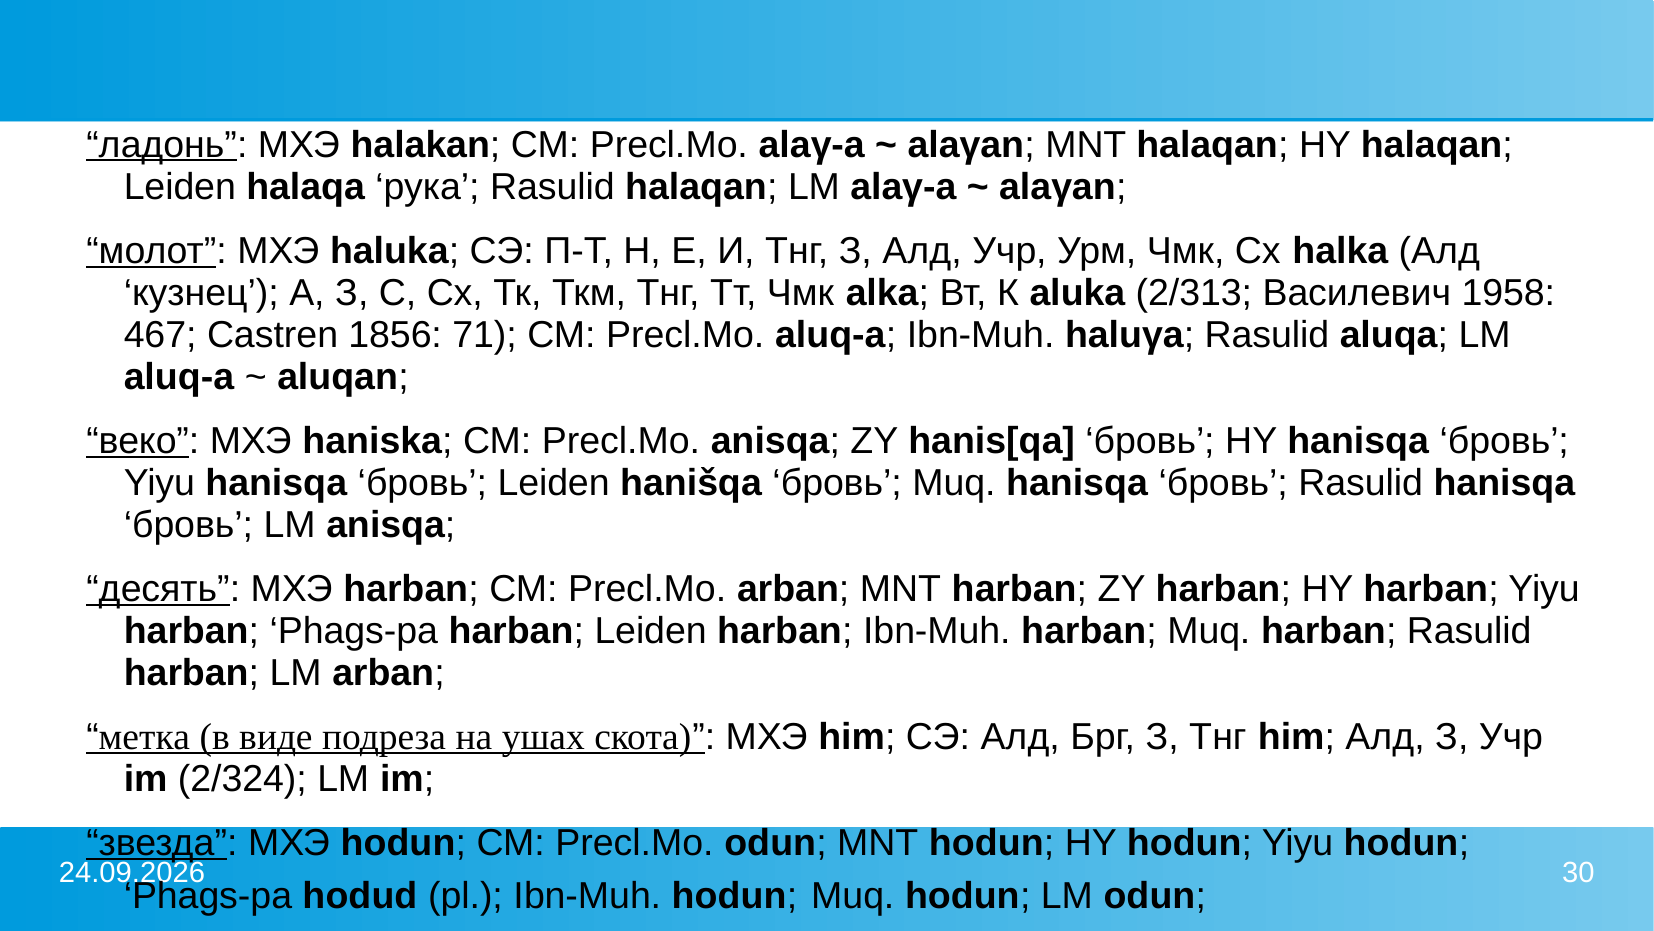

#
“ладонь”: МХЭ halakan; СМ: Precl.Mo. alaγ-a ~ alaγan; MNT halaqan; HY halaqan; Leiden halaqa ‘рука’; Rasulid halaqan; LM alaγ-a ~ alaγan;
“молот”: МХЭ haluka; СЭ: П-Т, Н, Е, И, Тнг, З, Алд, Учр, Урм, Чмк, Сх halka (Алд ‘кузнец’); А, З, С, Сх, Тк, Ткм, Тнг, Тт, Чмк alka; Вт, К aluka (2/313; Василевич 1958: 467; Castren 1856: 71); СМ: Precl.Mo. aluq-a; Ibn-Muh. haluγa; Rasulid aluqa; LM aluq-a ~ aluqan;
“веко”: МХЭ haniska; СМ: Precl.Mo. anisqa; ZY hanis[qa] ‘бровь’; HY hanisqa ‘бровь’; Yiyu hanisqa ‘бровь’; Leiden hanišqa ‘бровь’; Muq. hanisqa ‘бровь’; Rasulid hanisqa ‘бровь’; LM anisqa;
“десять”: МХЭ harban; СМ: Precl.Mo. arban; MNT harban; ZY harban; HY harban; Yiyu harban; ‘Phags-pa harban; Leiden harban; Ibn-Muh. harban; Muq. harban; Rasulid harban; LM arban;
“метка (в виде подреза на ушах скота)”: МХЭ him; СЭ: Алд, Брг, З, Тнг him; Алд, З, Учр im (2/324); LM im;
“звезда”: МХЭ hodun; СМ: Precl.Mo. odun; MNT hodun; HY hodun; Yiyu hodun; ‘Phags-pa hodud (pl.); Ibn-Muh. hodun; Muq. hodun; LM odun;
30